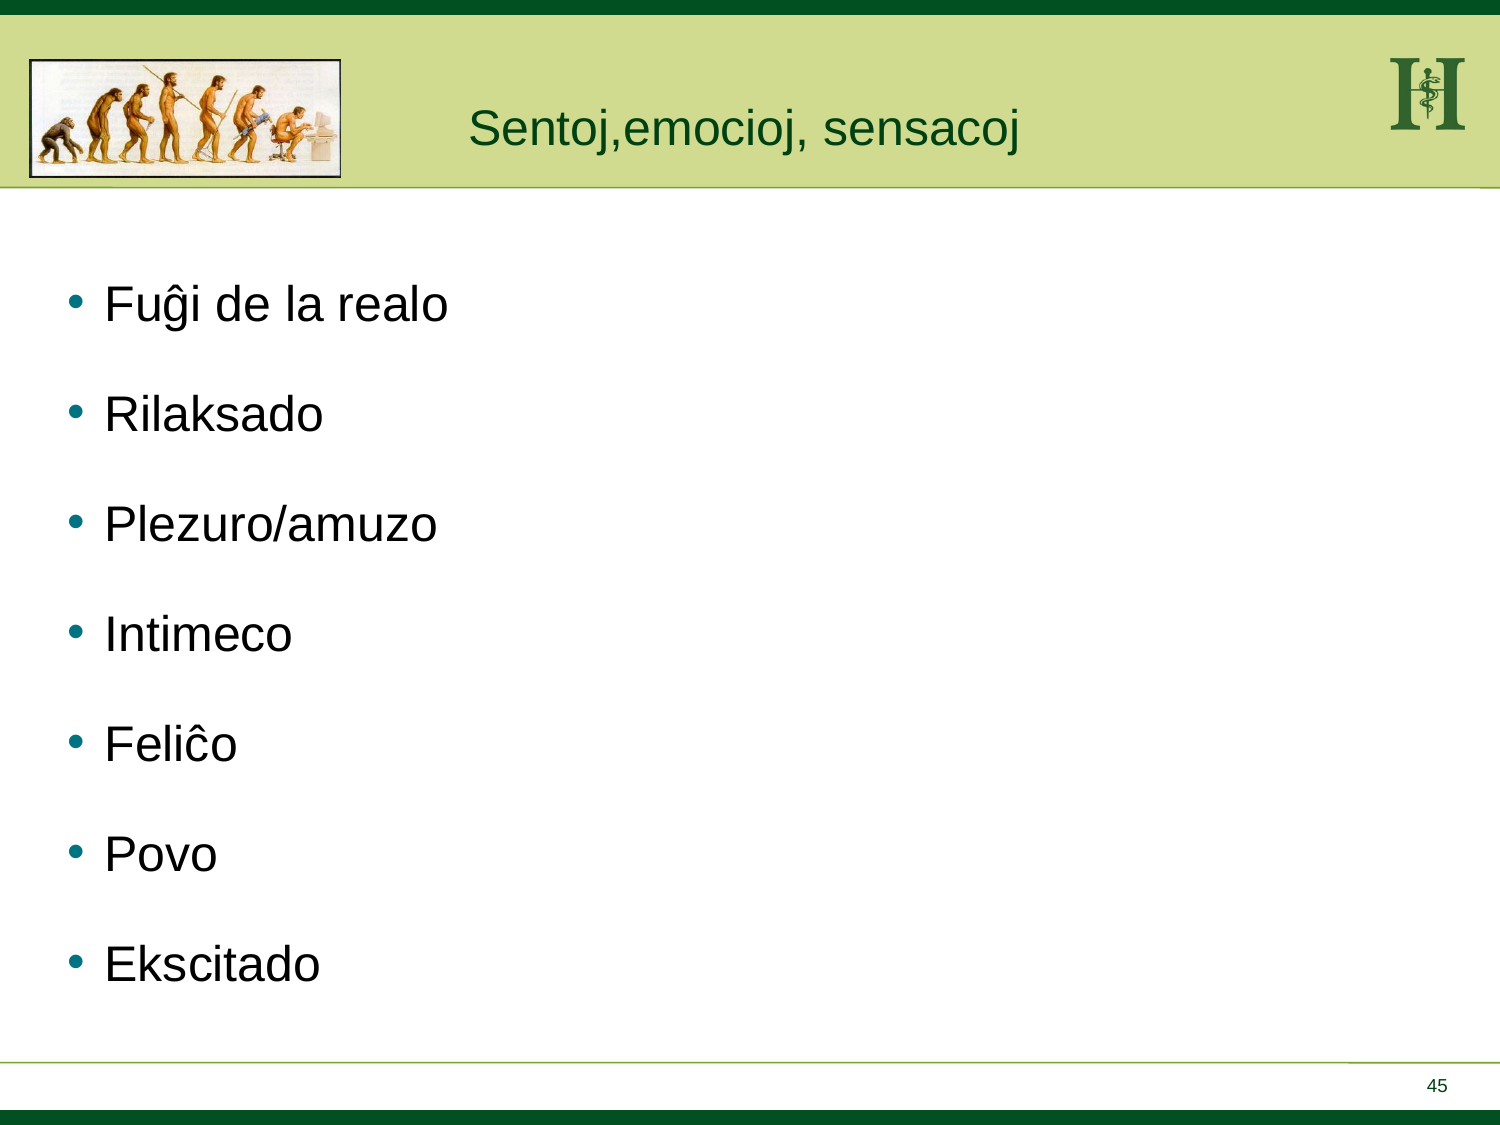

# Sentoj,emocioj, sensacoj
Fuĝi de la realo
Rilaksado
Plezuro/amuzo
Intimeco
Feliĉo
Povo
Ekscitado